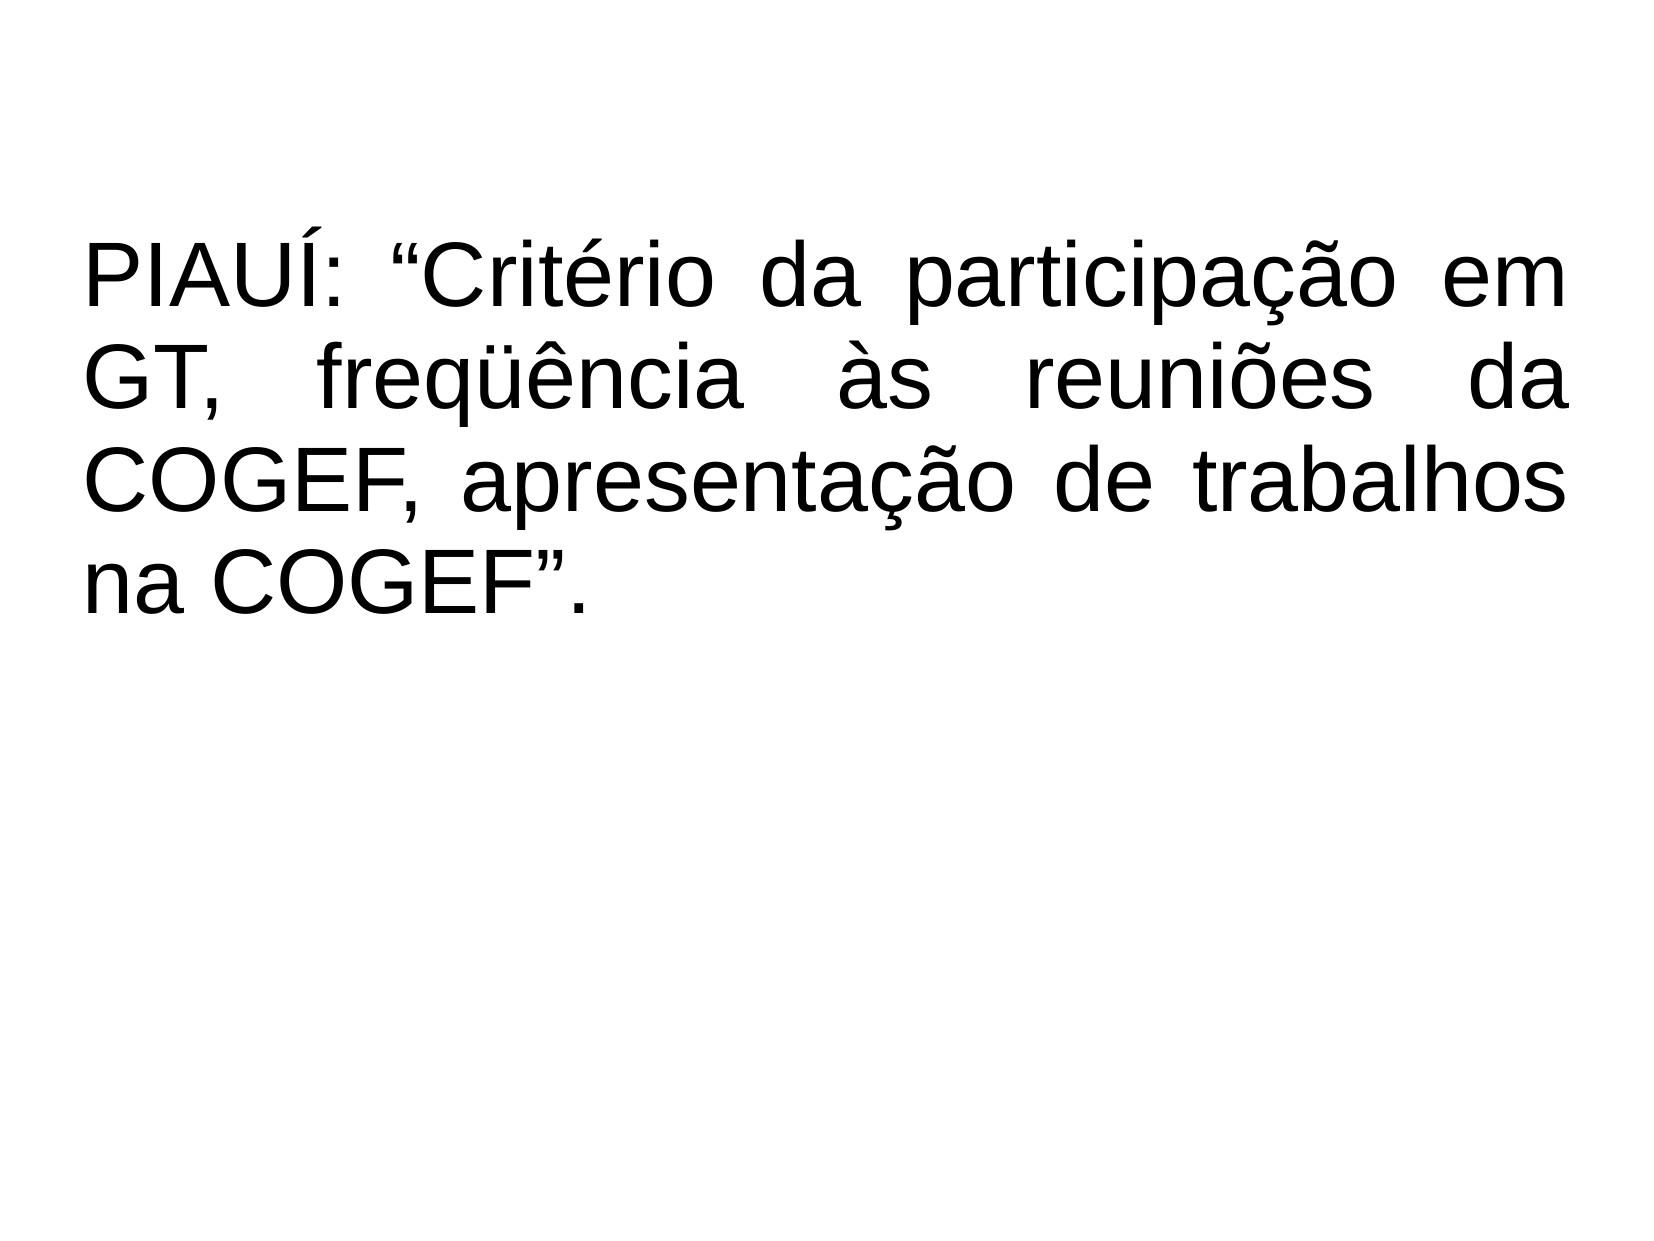

# PIAUÍ: “Critério da participação em GT, freqüência às reuniões da COGEF, apresentação de trabalhos na COGEF”.